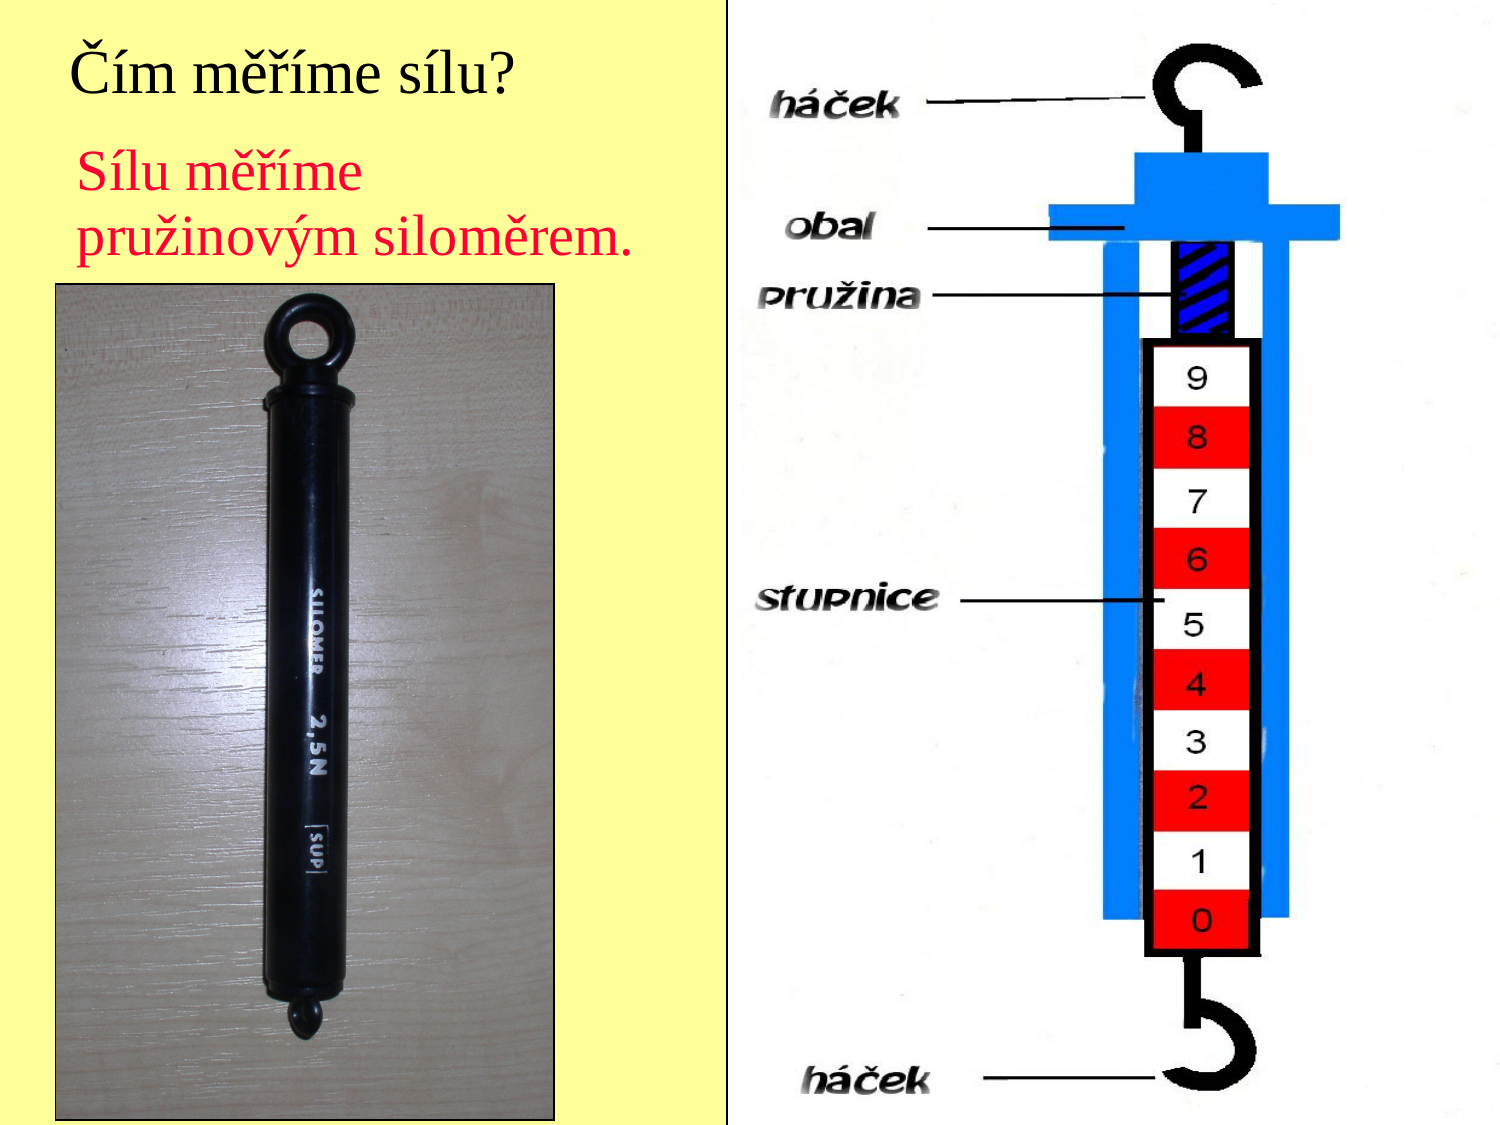

Čím měříme sílu?
Sílu měříme
pružinovým siloměrem.
načrtni!